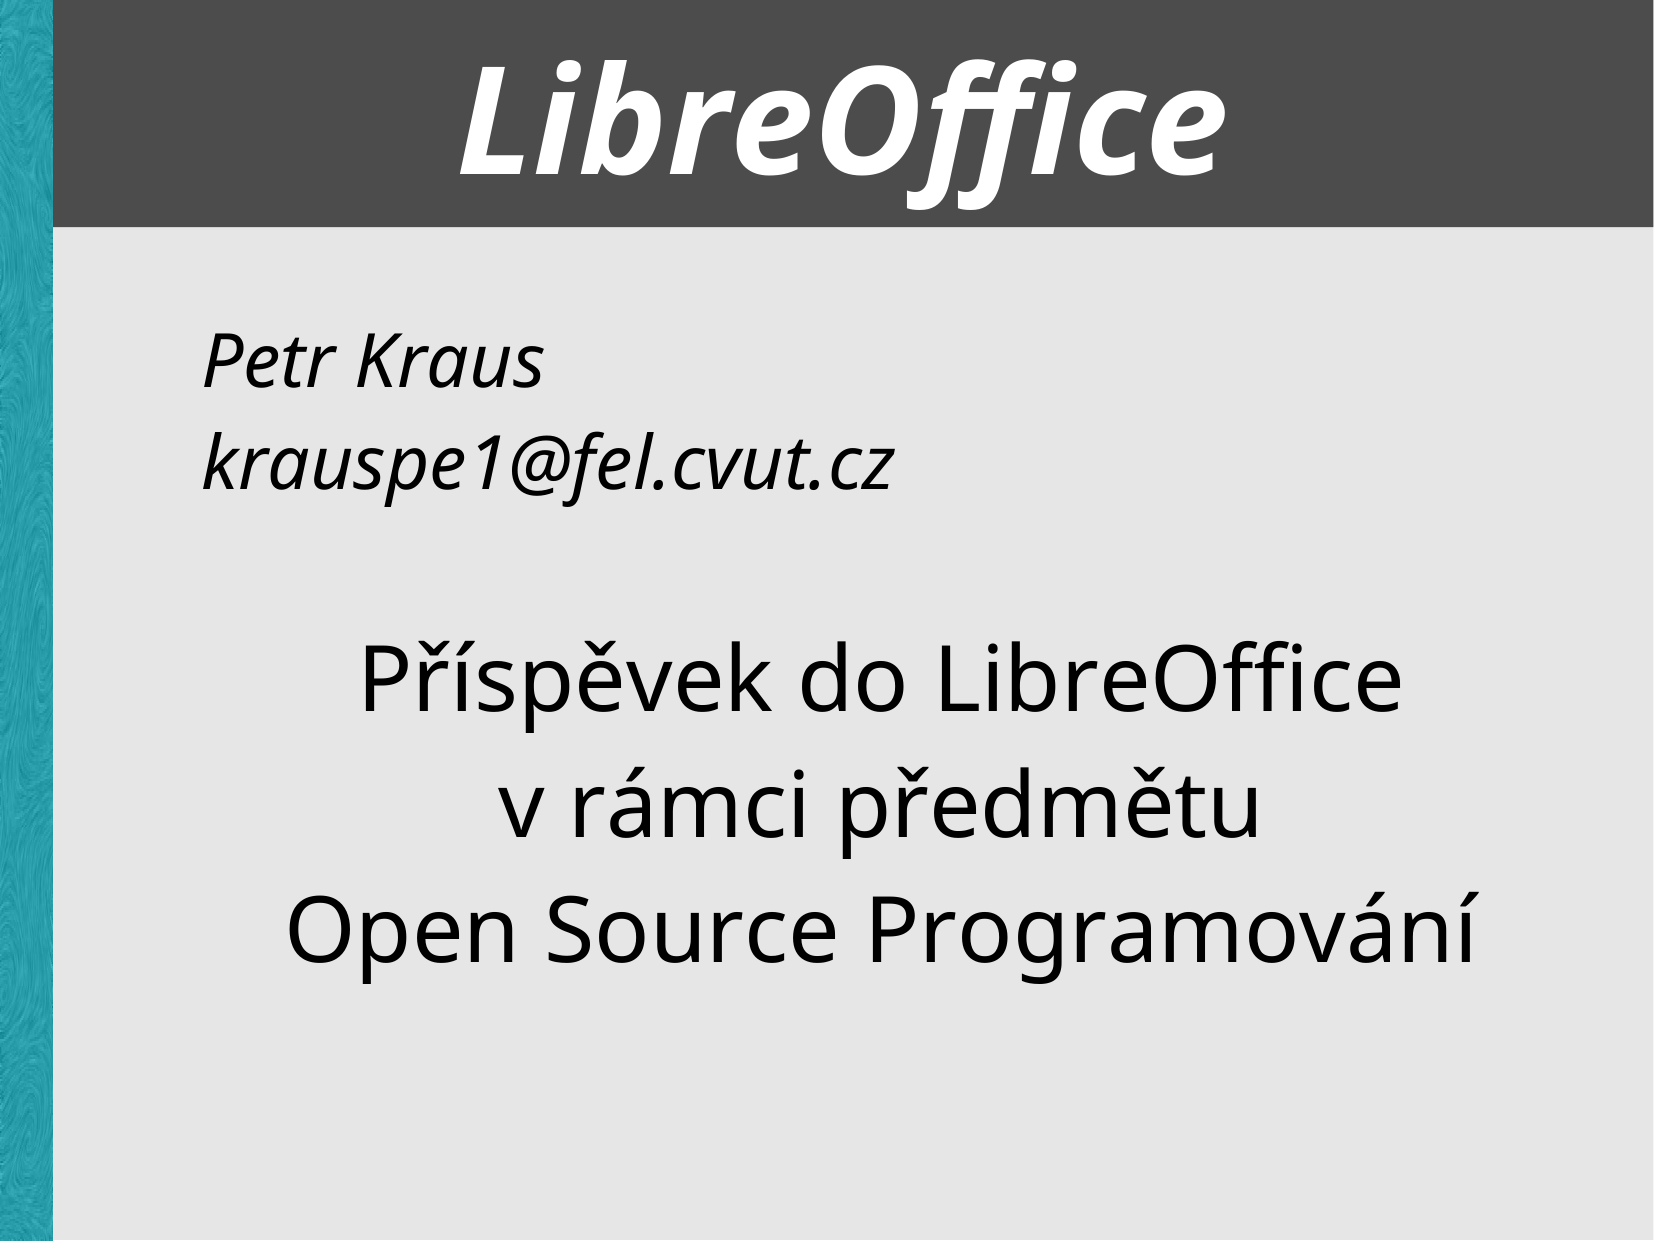

# LibreOffice
Petr Kraus
krauspe1@fel.cvut.cz
Příspěvek do LibreOffice
v rámci předmětu
Open Source Programování